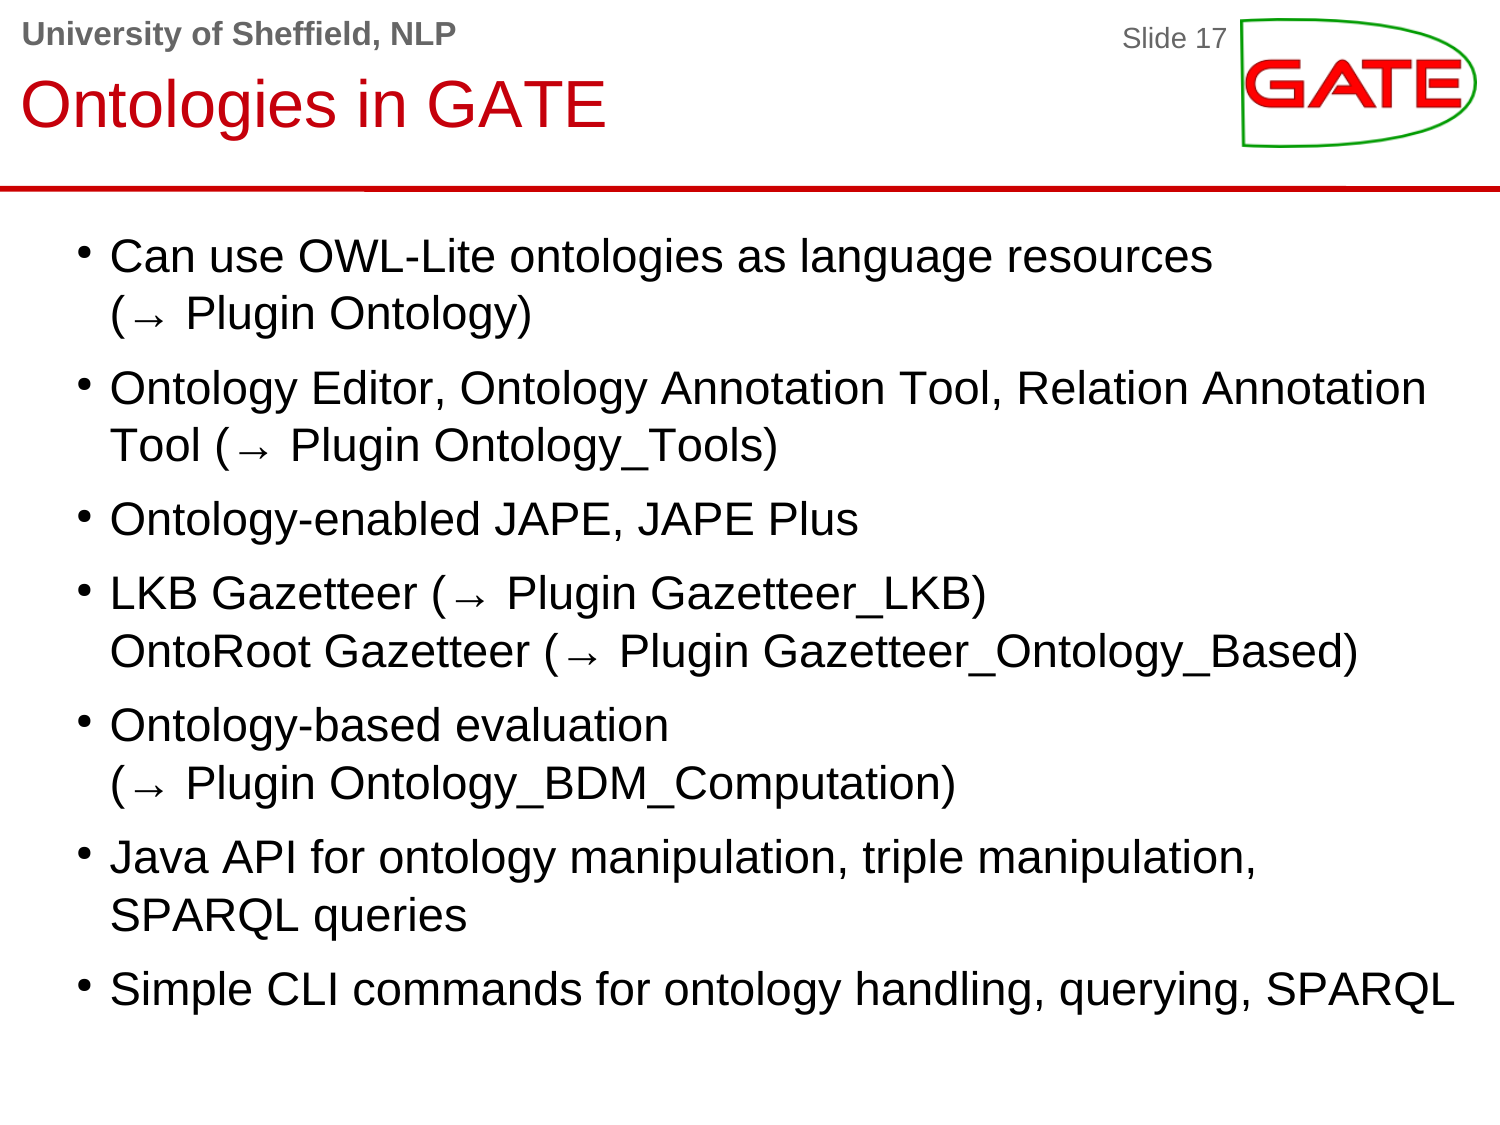

17
# Ontologies in GATE
Can use OWL-Lite ontologies as language resources
(→ Plugin Ontology)
Ontology Editor, Ontology Annotation Tool, Relation Annotation Tool (→ Plugin Ontology_Tools)
Ontology-enabled JAPE, JAPE Plus
LKB Gazetteer (→ Plugin Gazetteer_LKB)
OntoRoot Gazetteer (→ Plugin Gazetteer_Ontology_Based)
Ontology-based evaluation
(→ Plugin Ontology_BDM_Computation)
Java API for ontology manipulation, triple manipulation,
SPARQL queries
Simple CLI commands for ontology handling, querying, SPARQL